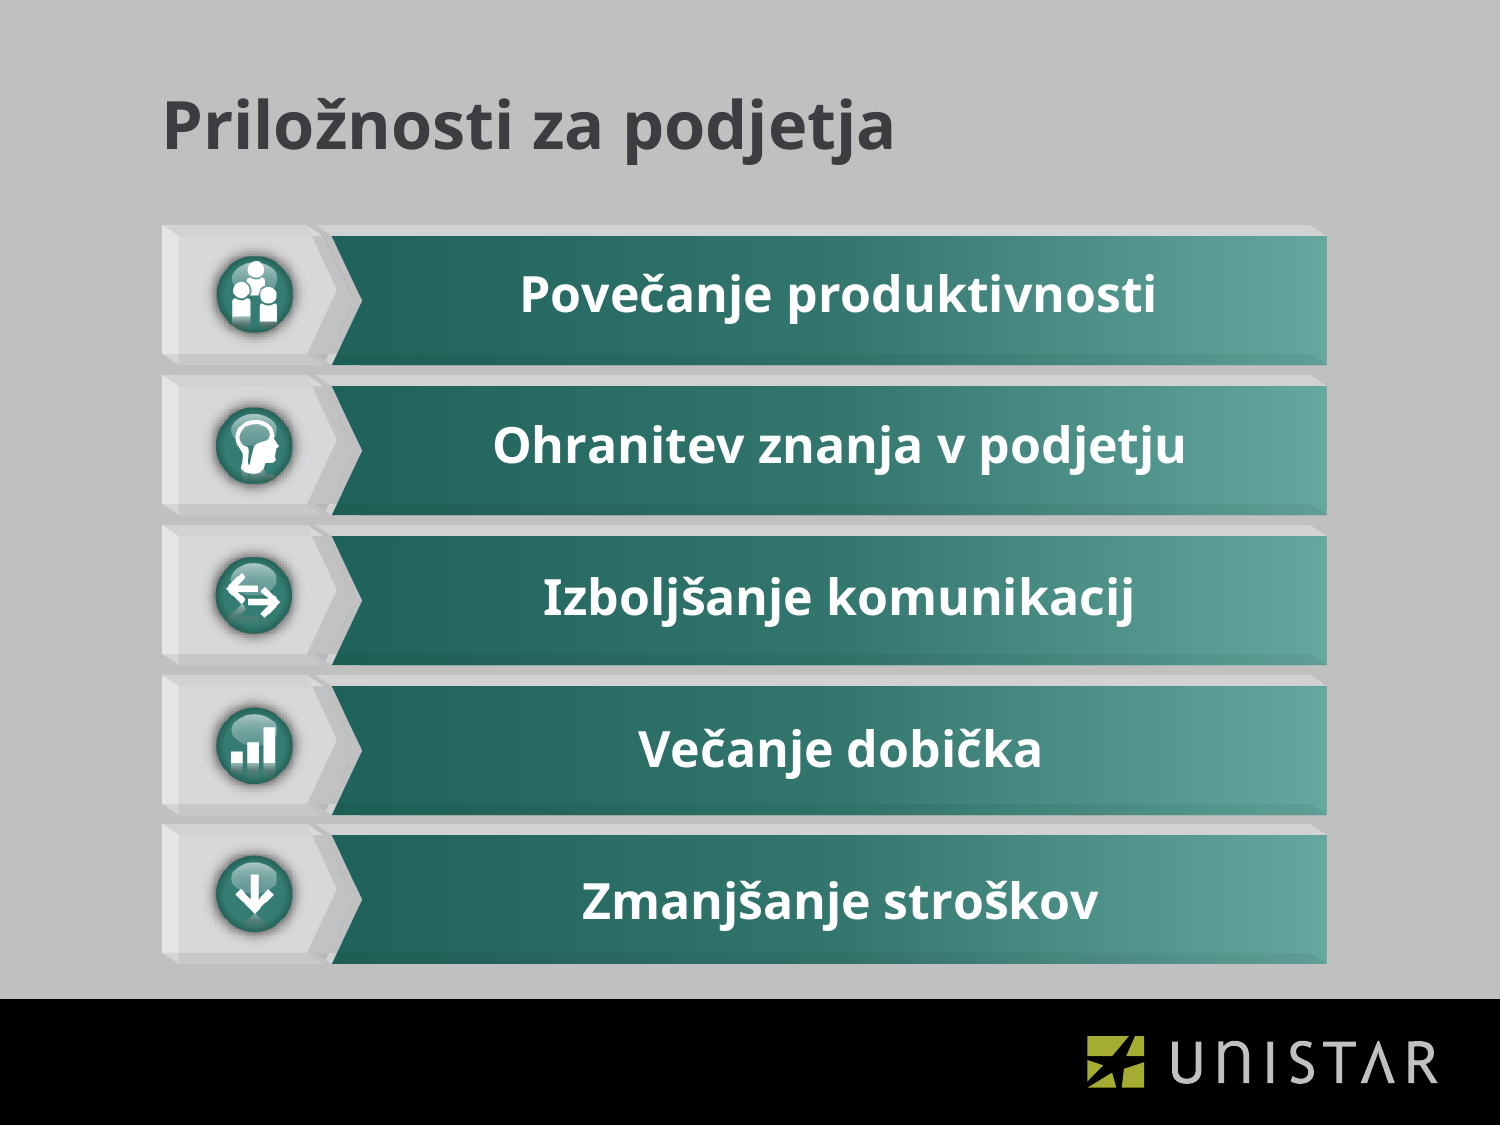

# Priložnosti za podjetja
Povečanje produktivnosti
Ohranitev znanja v podjetju
Izboljšanje komunikacij
Večanje dobička
Zmanjšanje stroškov